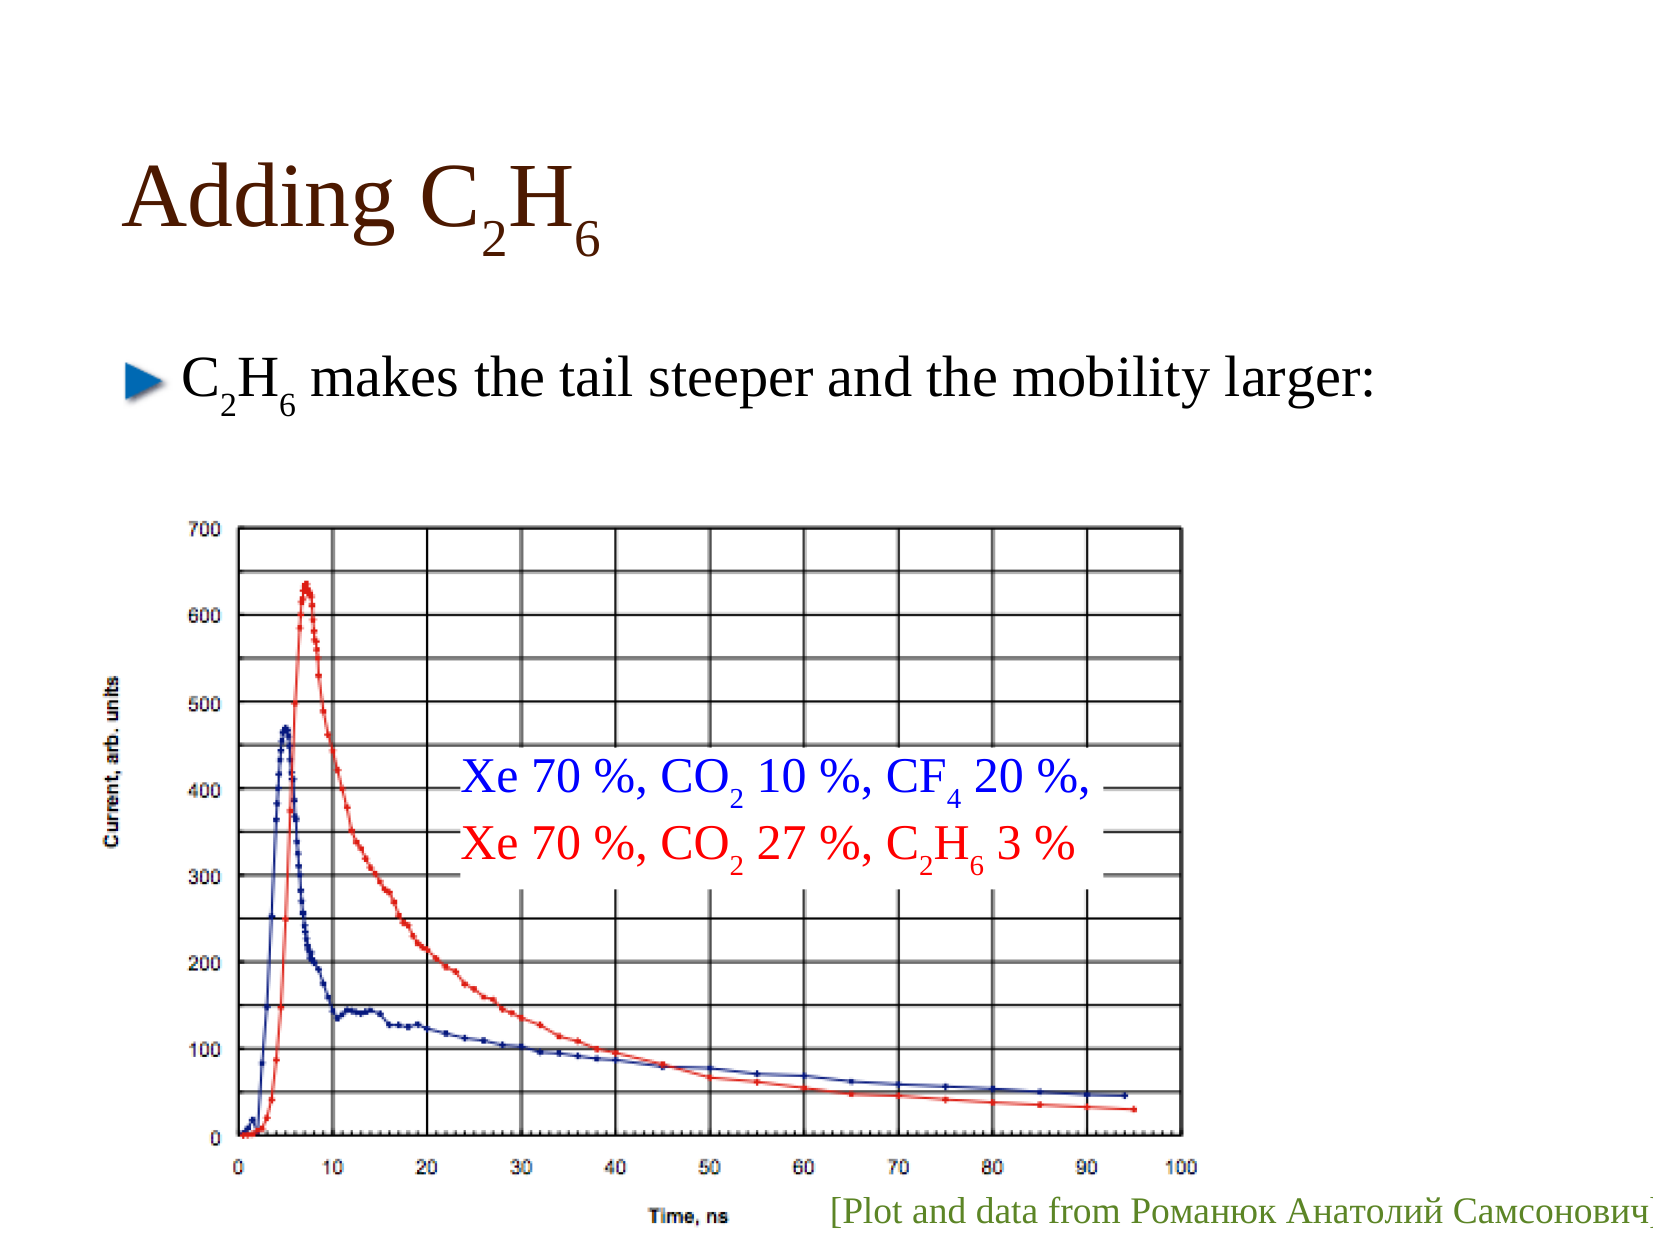

# Adding C2H6
C2H6 makes the tail steeper and the mobility larger:
Xe 70 %, CO2 10 %, CF4 20 %,
Xe 70 %, CO2 27 %, C2H6 3 %
[Plot and data from Романюк Анатолий Самсонович]